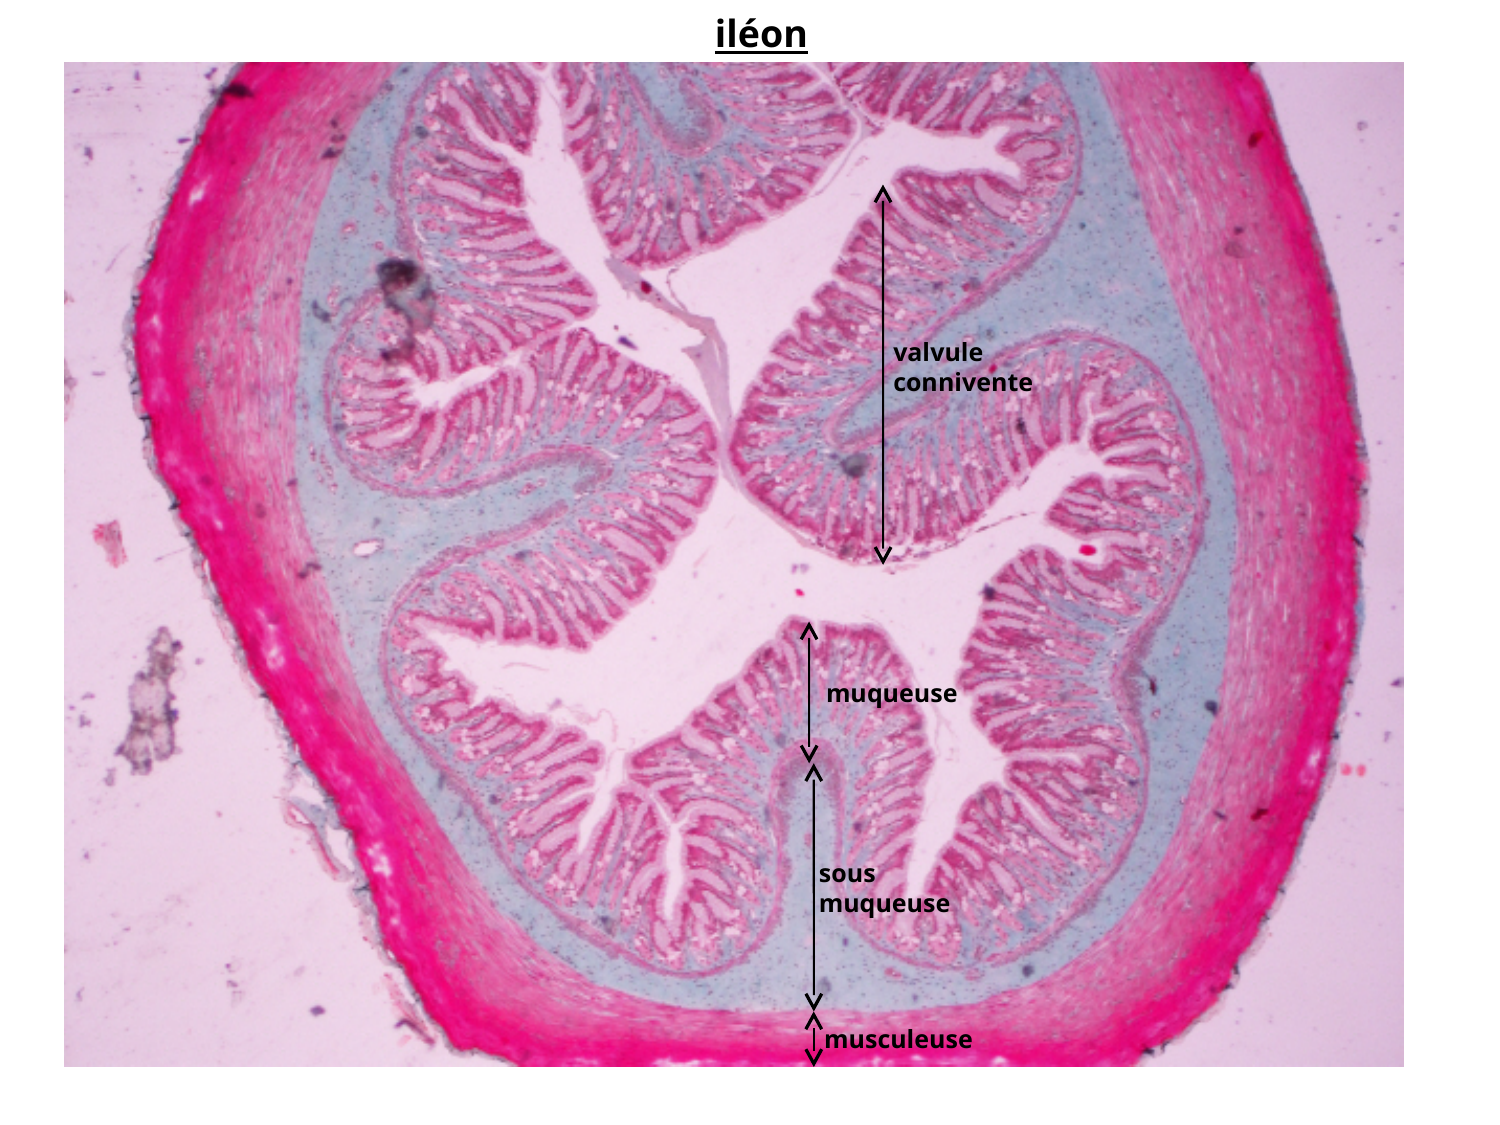

iléon
valvule
connivente
muqueuse
sous
muqueuse
musculeuse